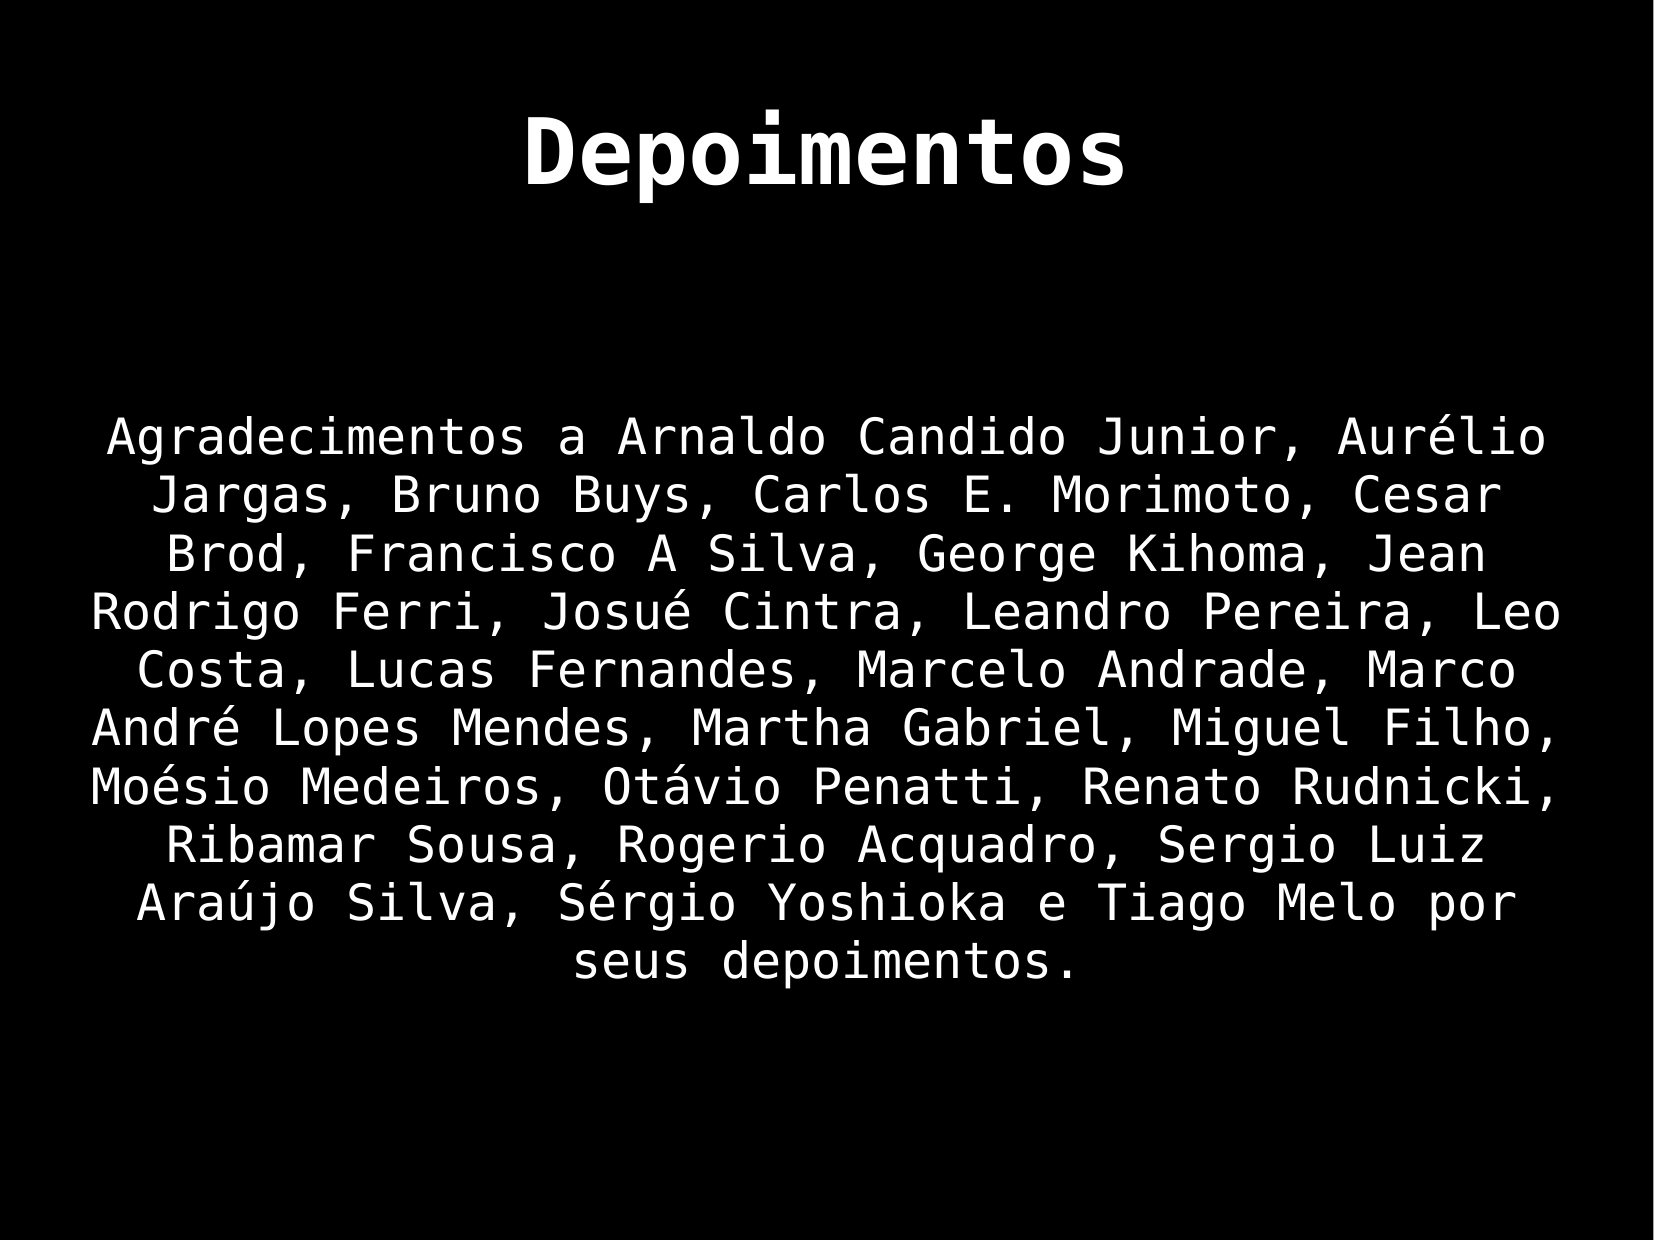

# Depoimentos
Agradecimentos a Arnaldo Candido Junior, Aurélio Jargas, Bruno Buys, Carlos E. Morimoto, Cesar Brod, Francisco A Silva, George Kihoma, Jean Rodrigo Ferri, Josué Cintra, Leandro Pereira, Leo Costa, Lucas Fernandes, Marcelo Andrade, Marco André Lopes Mendes, Martha Gabriel, Miguel Filho,
Moésio Medeiros, Otávio Penatti, Renato Rudnicki, Ribamar Sousa, Rogerio Acquadro, Sergio Luiz Araújo Silva, Sérgio Yoshioka e Tiago Melo por seus depoimentos.